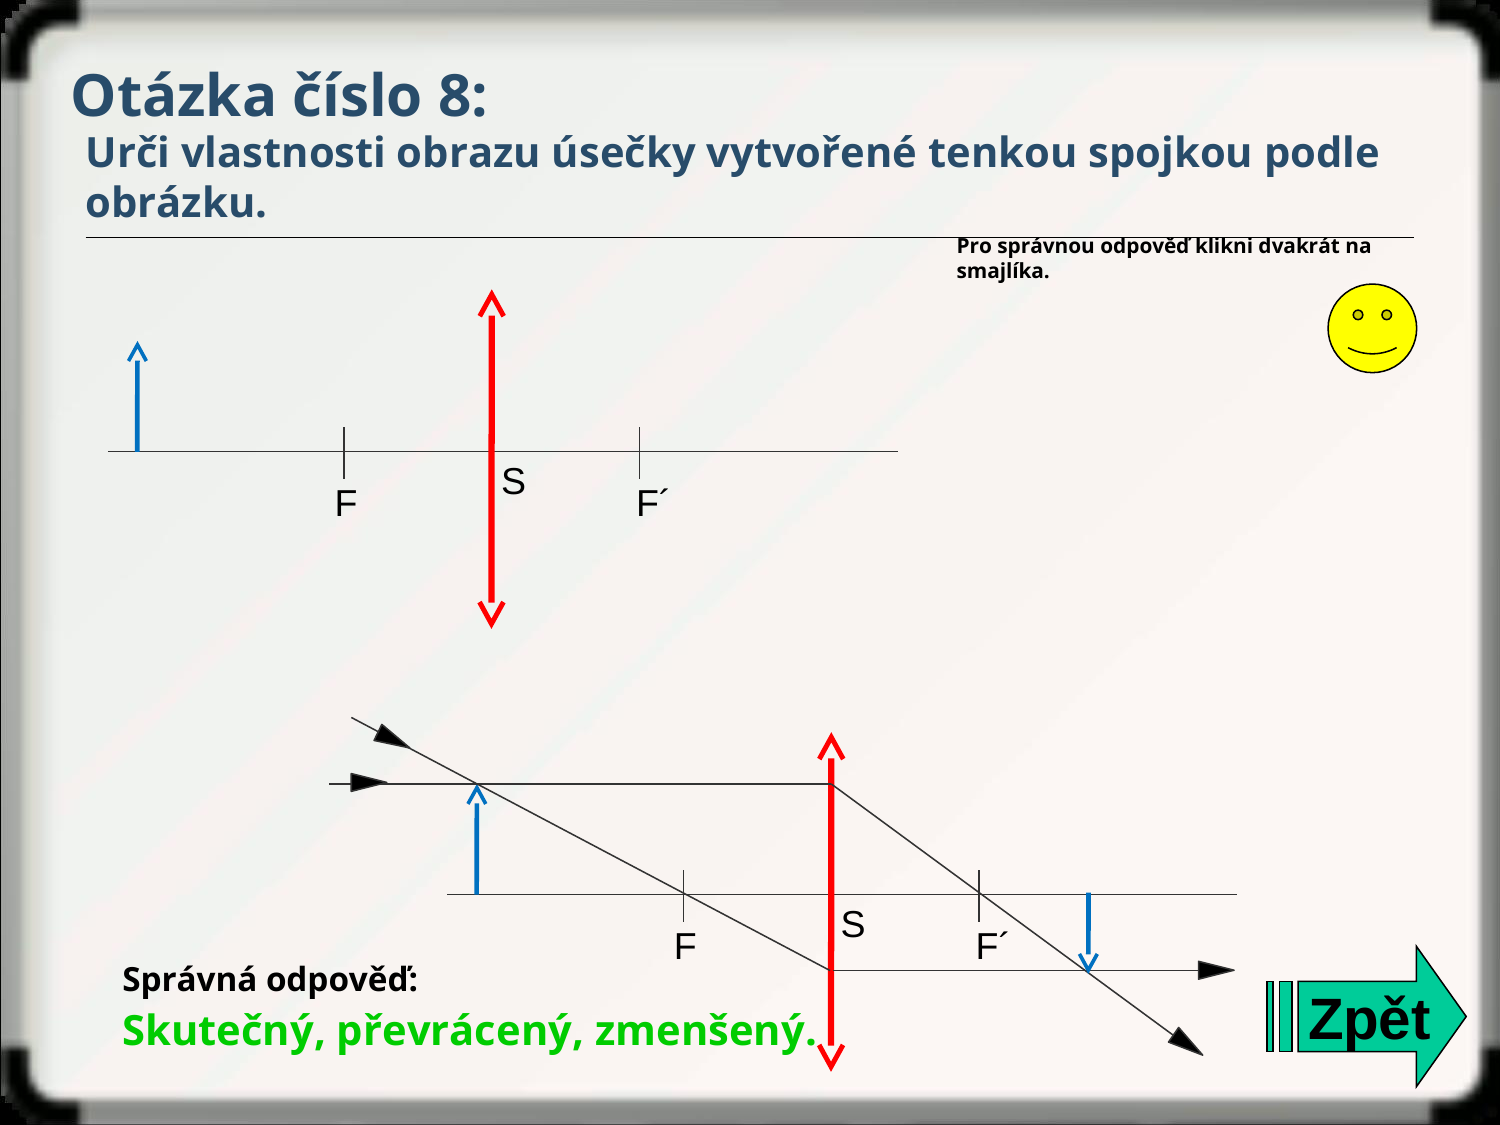

Otázka číslo 8:
Urči vlastnosti obrazu úsečky vytvořené tenkou spojkou podle obrázku.
Pro správnou odpověď klikni dvakrát na smajlíka.
S
F
F´
S
F
F´
Skutečný, převrácený, zmenšený.
Správná odpověď:
Zpět